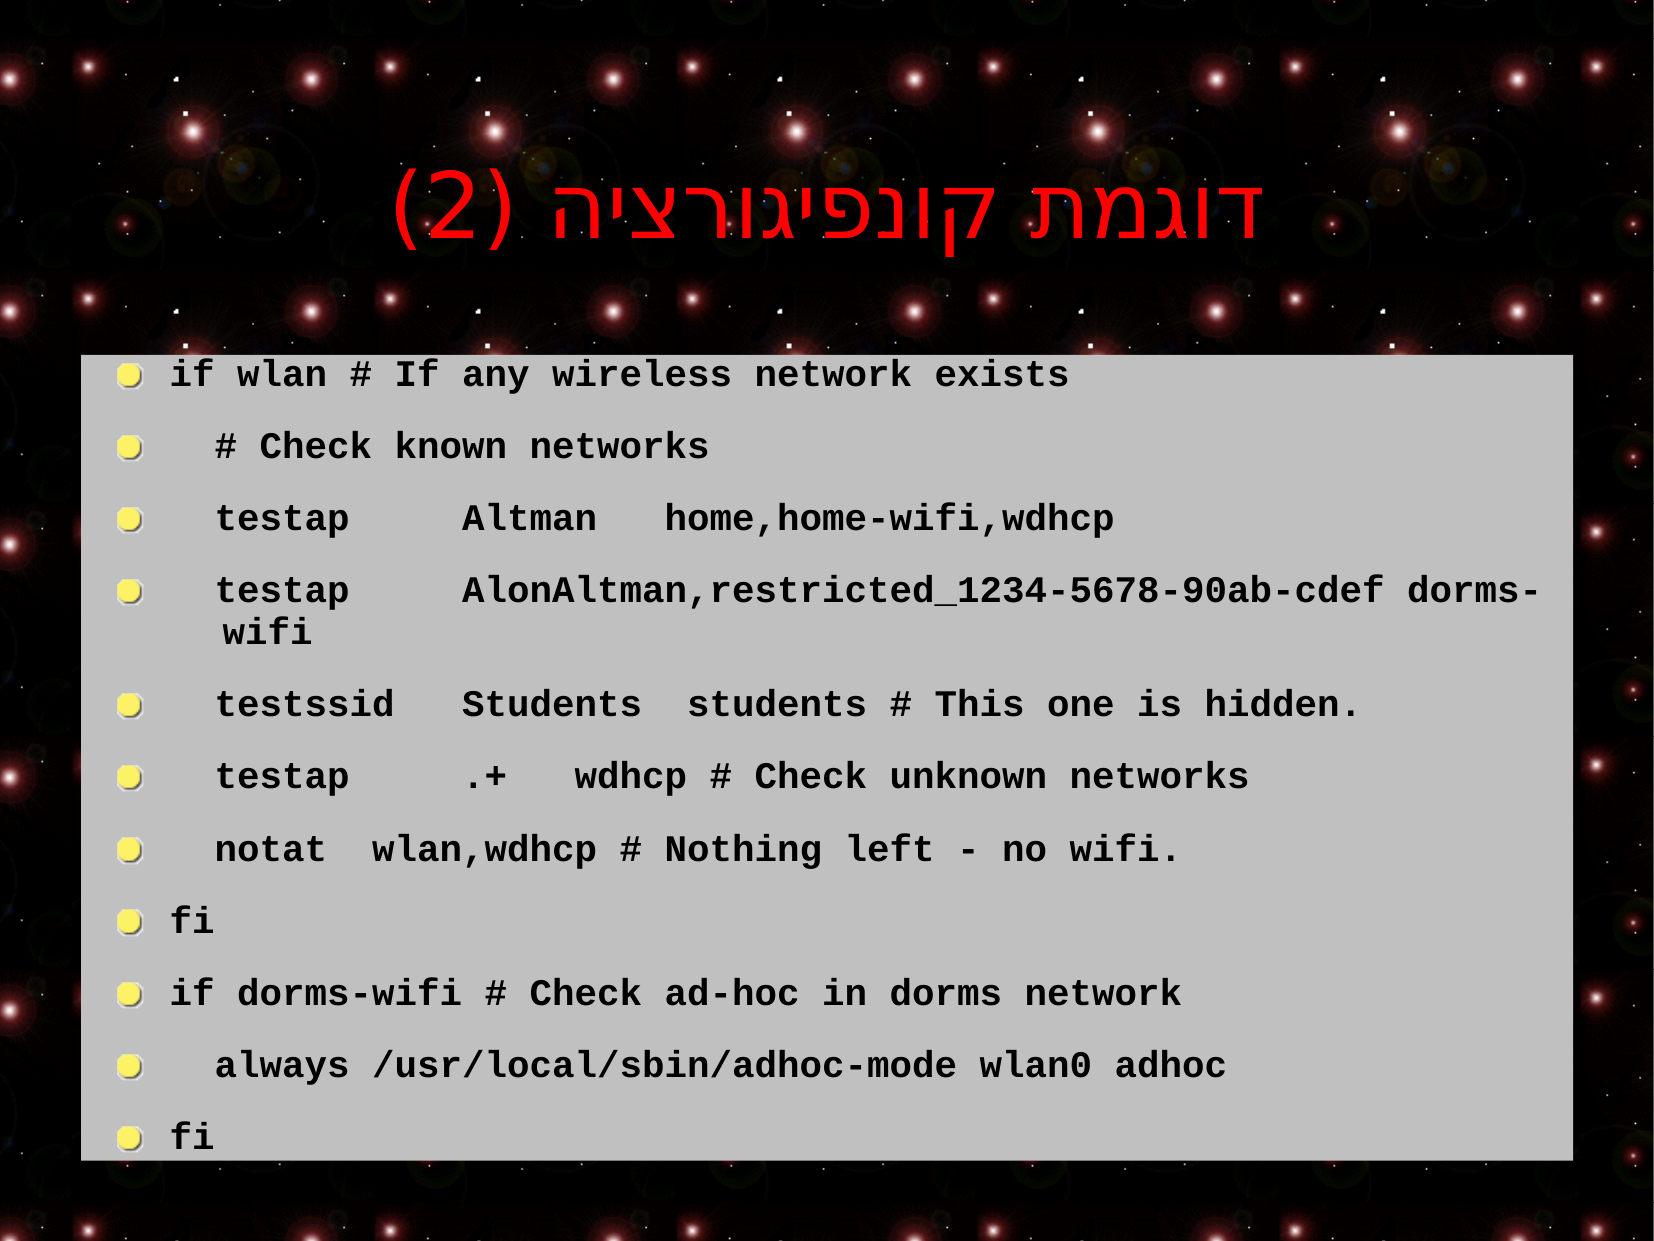

# דוגמת קונפיגורציה (2)
if wlan # If any wireless network exists
 # Check known networks
 testap Altman home,home-wifi,wdhcp
 testap AlonAltman,restricted_1234-5678-90ab-cdef dorms-wifi
 testssid Students students # This one is hidden.
 testap .+ wdhcp # Check unknown networks
 notat wlan,wdhcp # Nothing left - no wifi.
fi
if dorms-wifi # Check ad-hoc in dorms network
 always /usr/local/sbin/adhoc-mode wlan0 adhoc
fi